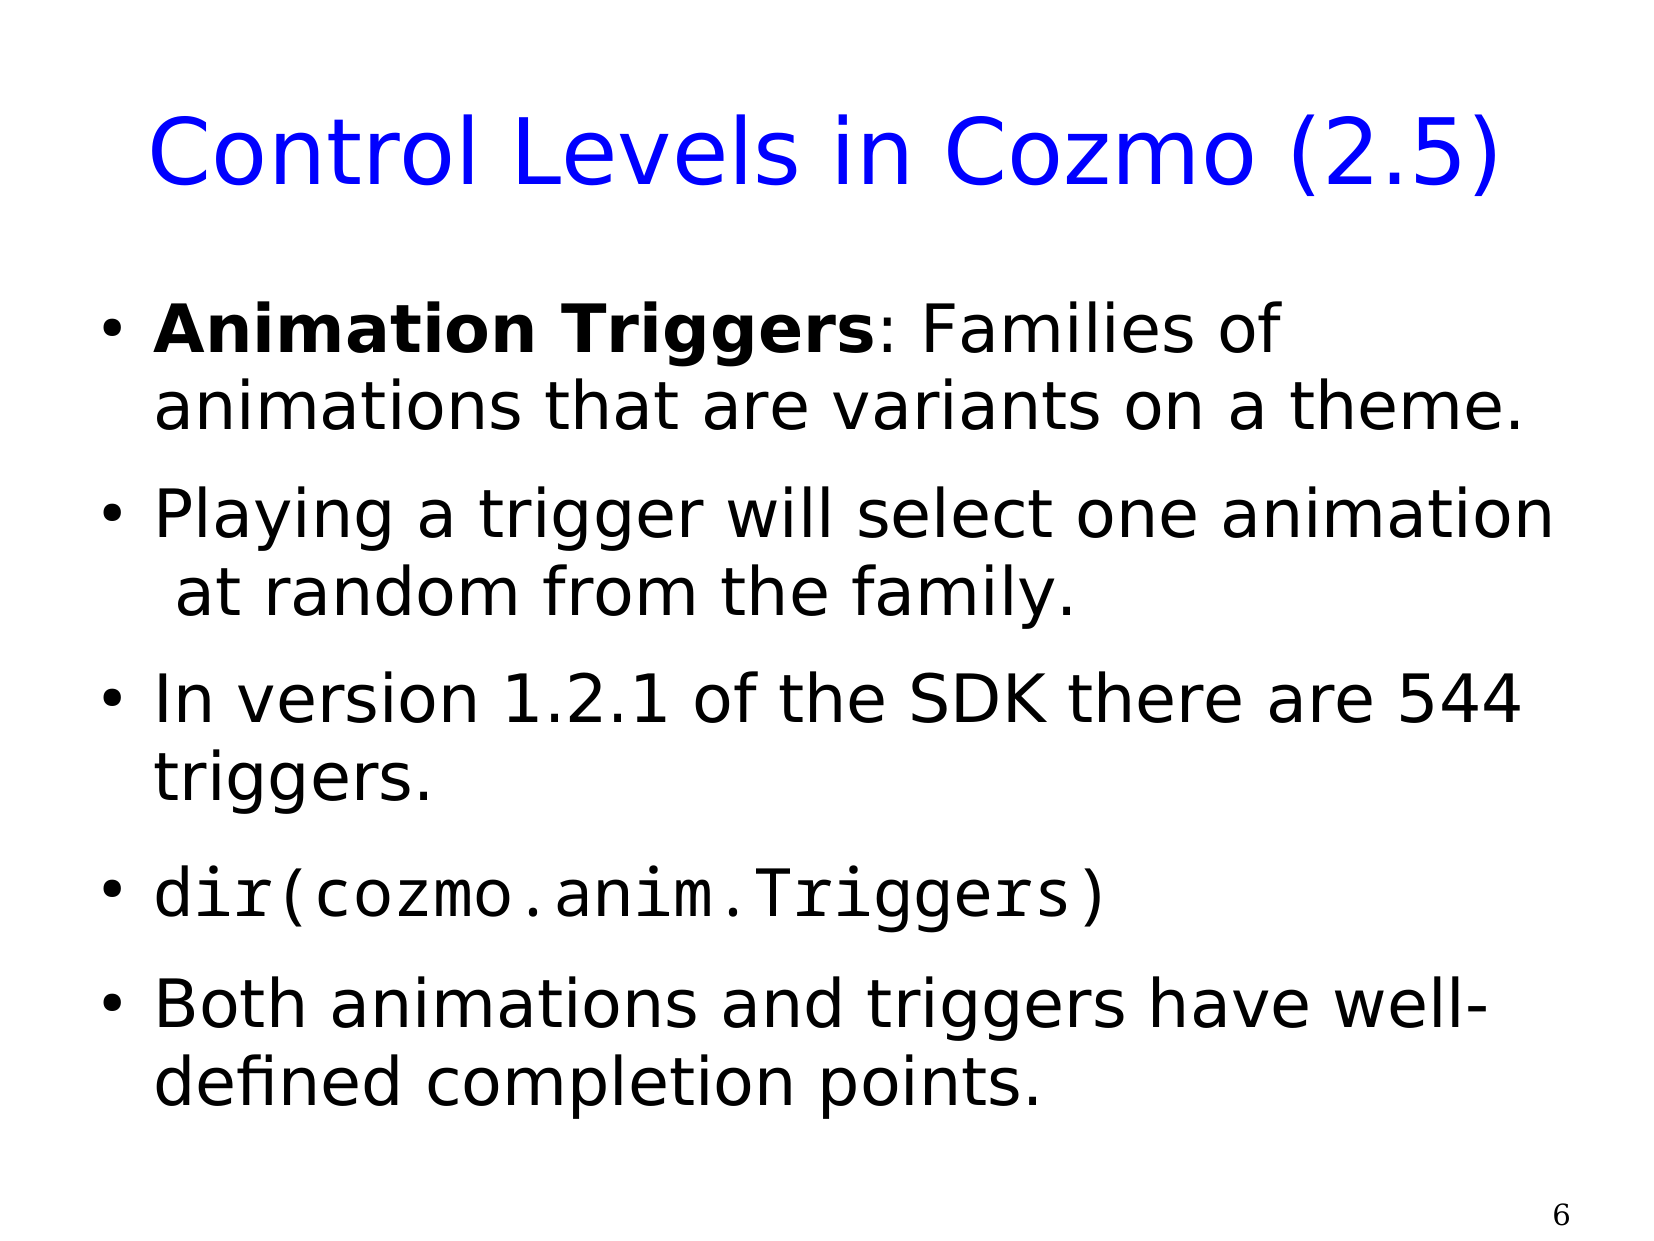

# Control Levels in Cozmo (2.5)
Animation Triggers: Families of animations that are variants on a theme.
Playing a trigger will select one animation at random from the family.
In version 1.2.1 of the SDK there are 544 triggers.
dir(cozmo.anim.Triggers)
Both animations and triggers have well-defined completion points.
6